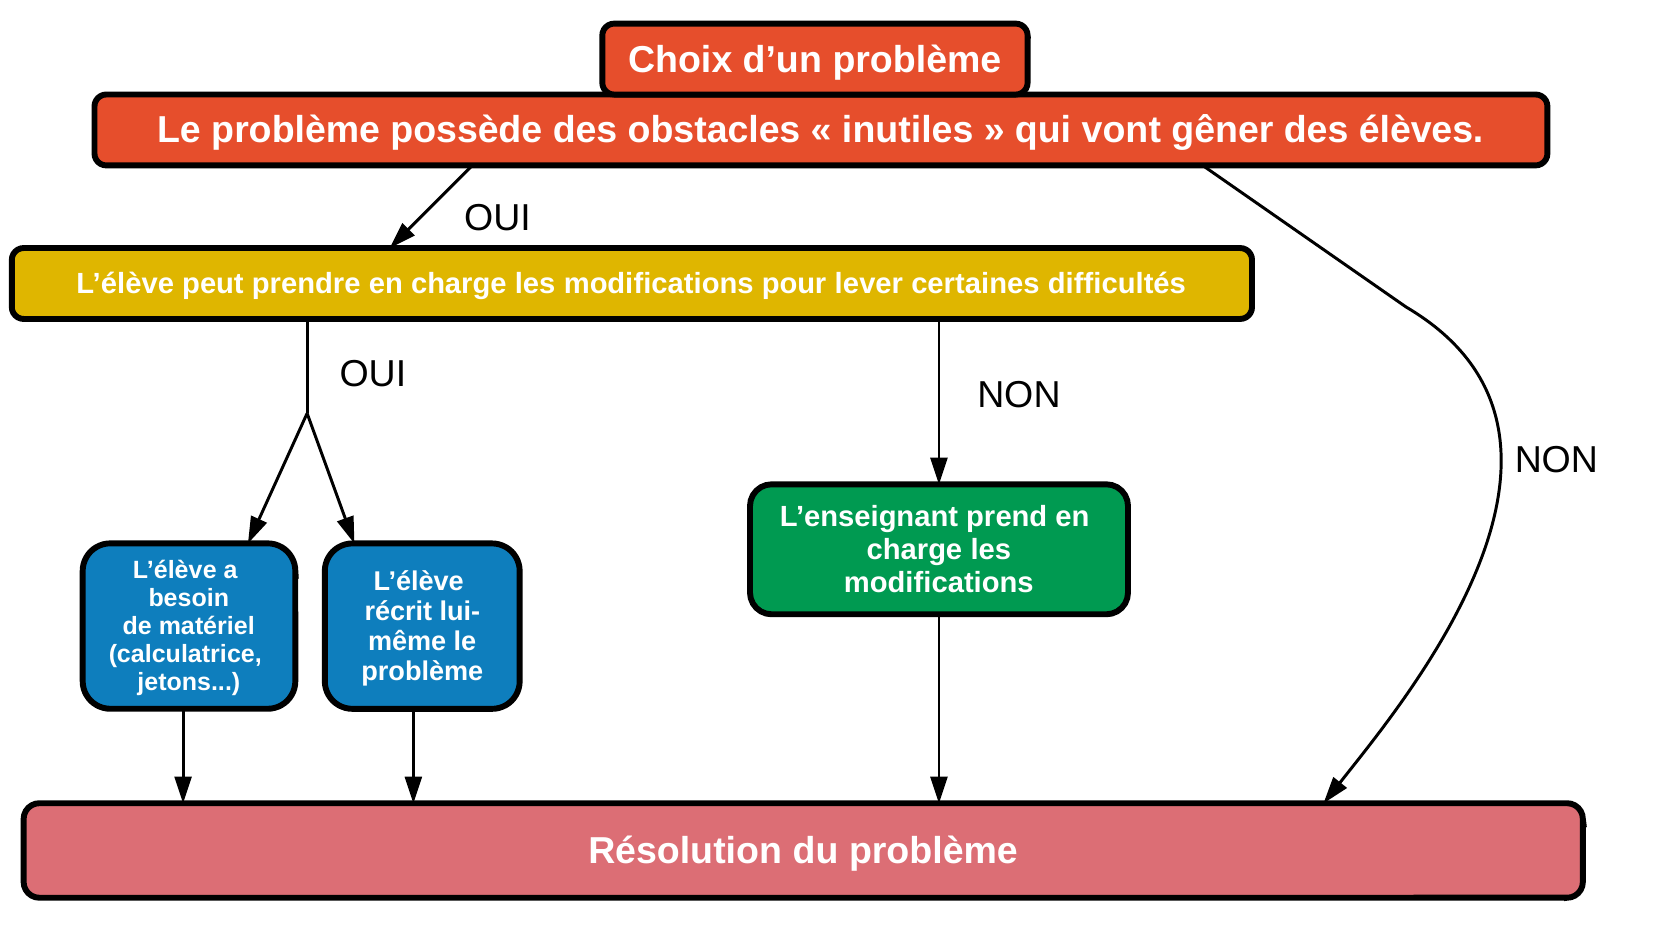

Choix d’un problème
Le problème possède des obstacles « inutiles » qui vont gêner des élèves.
OUI
L’élève peut prendre en charge les modifications pour lever certaines difficultés
OUI
NON
NON
L’enseignant prend en
charge les modifications
L’élève a
besoin
 de matériel
(calculatrice,
jetons...)
L’élève
récrit lui-
même le
problème
Résolution du problème